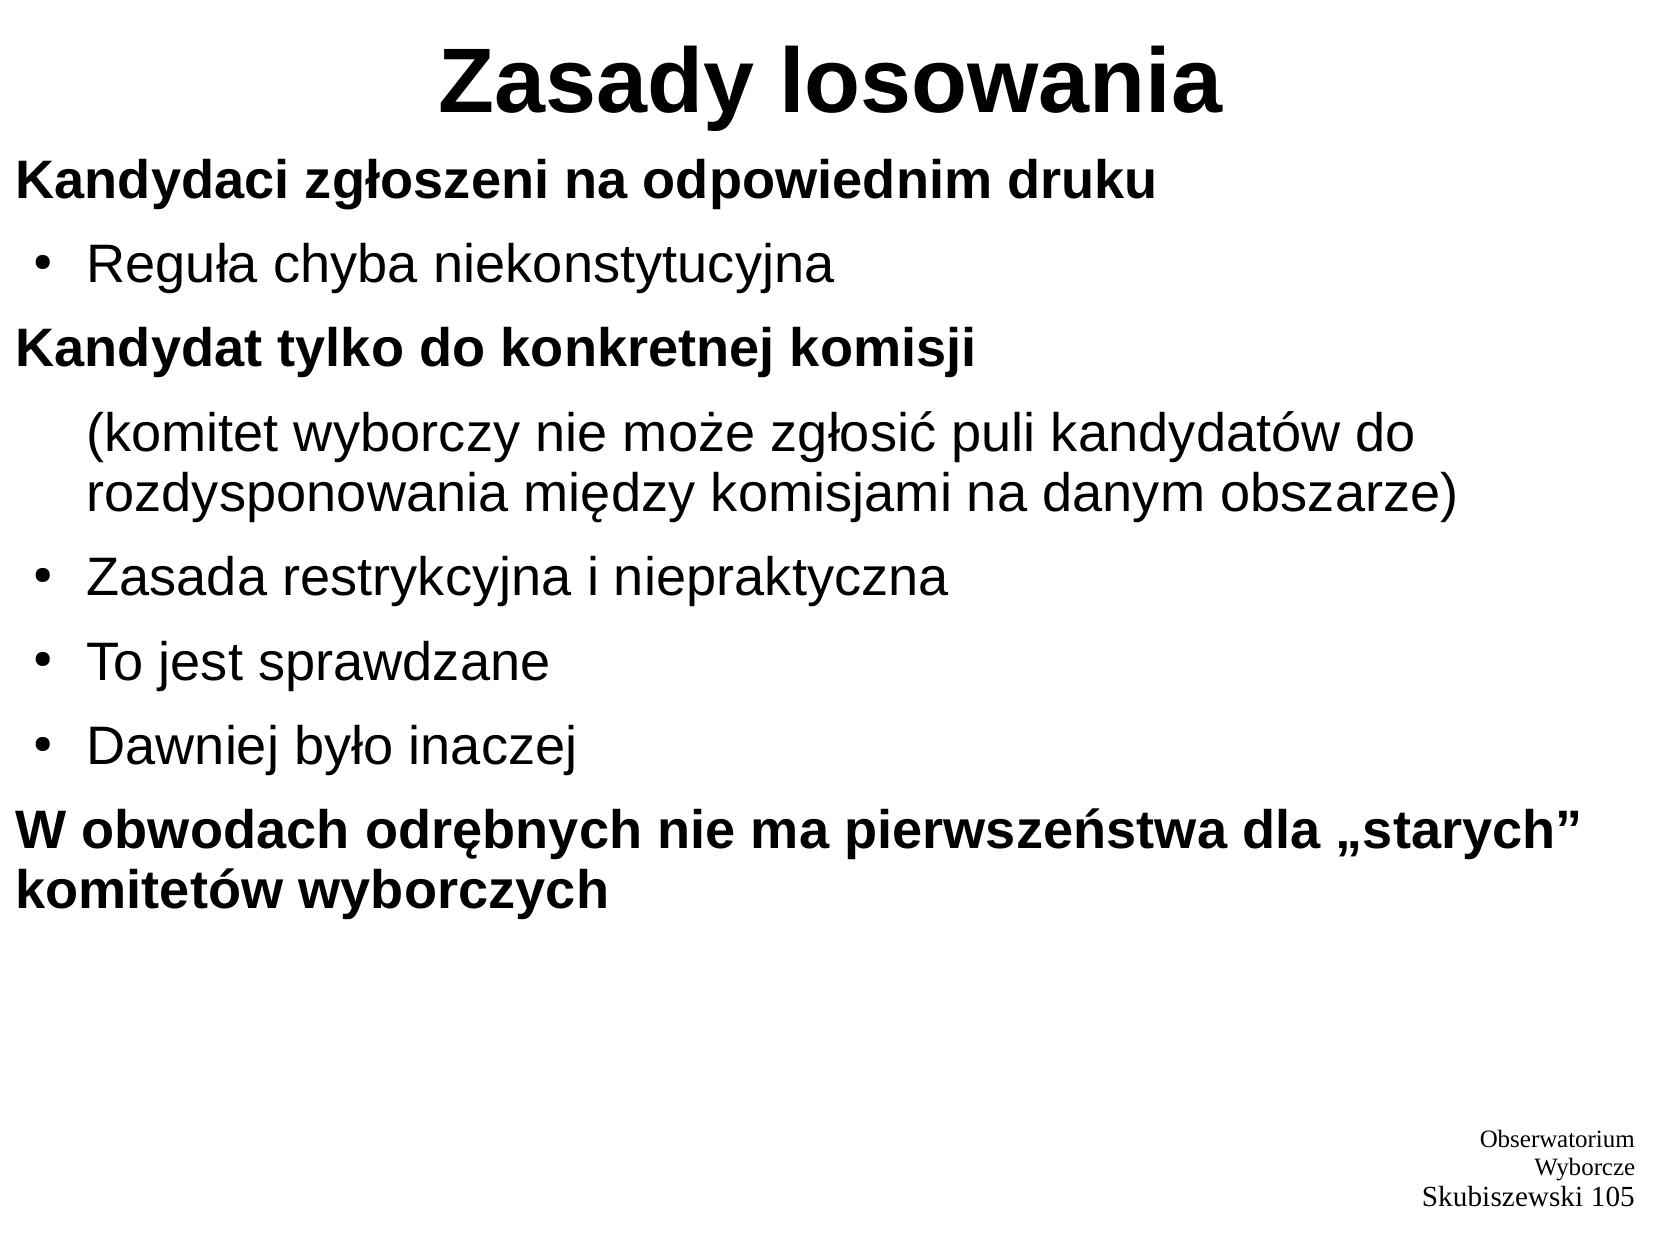

# Zasady losowania
Kandydaci zgłoszeni na odpowiednim druku
Reguła chyba niekonstytucyjna
Kandydat tylko do konkretnej komisji
(komitet wyborczy nie może zgłosić puli kandydatów do rozdysponowania między komisjami na danym obszarze)
Zasada restrykcyjna i niepraktyczna
To jest sprawdzane
Dawniej było inaczej
W obwodach odrębnych nie ma pierwszeństwa dla „starych” komitetów wyborczych
105